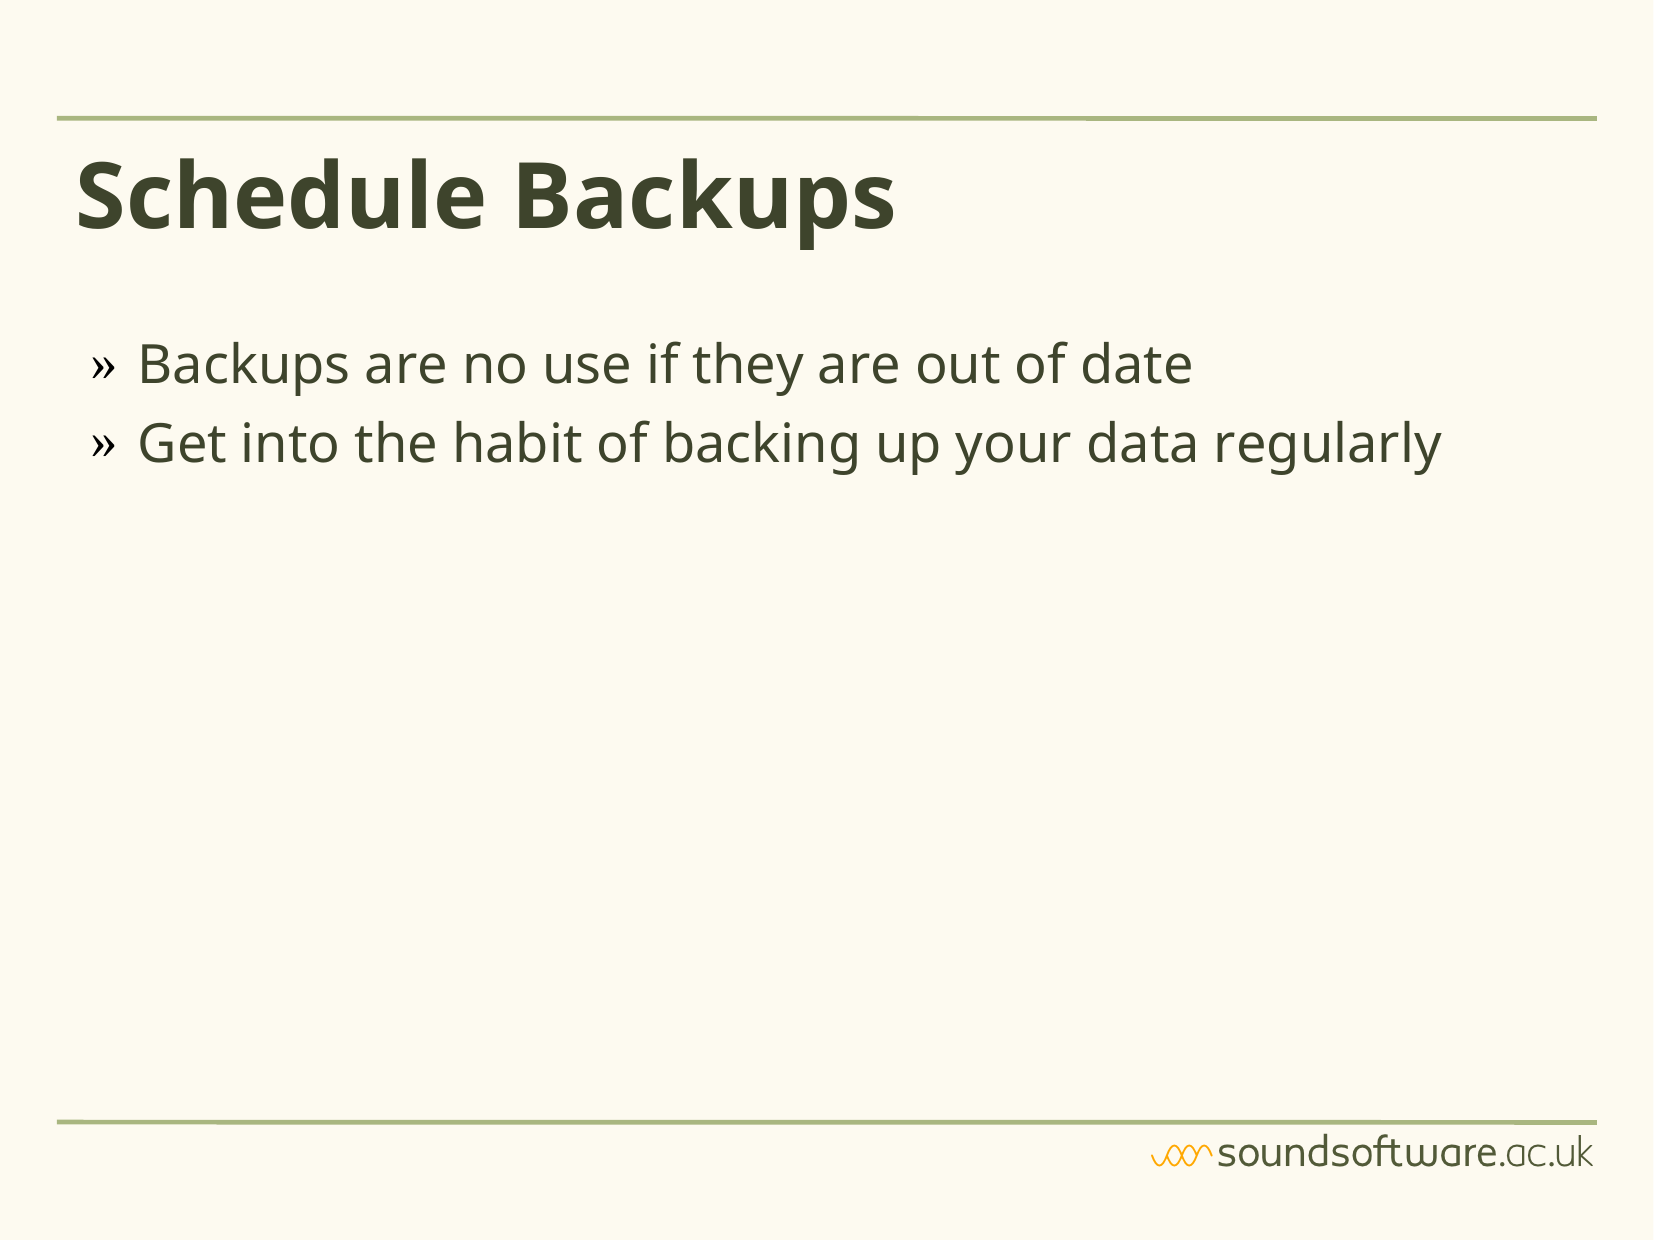

# Schedule Backups
Backups are no use if they are out of date
Get into the habit of backing up your data regularly